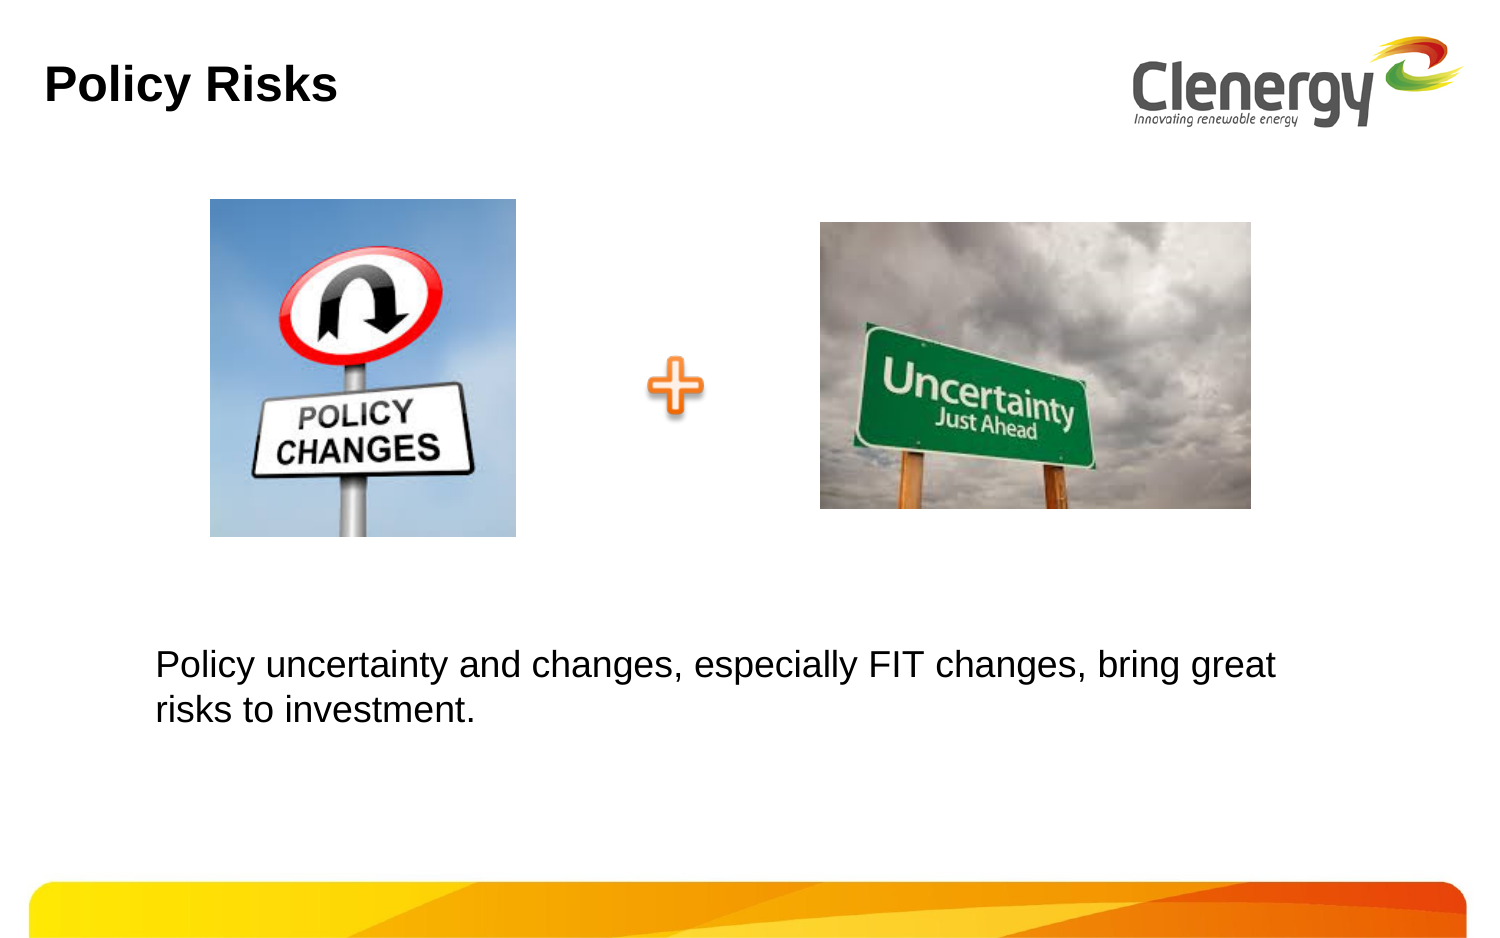

Policy Risks
Policy uncertainty and changes, especially FIT changes, bring great risks to investment.